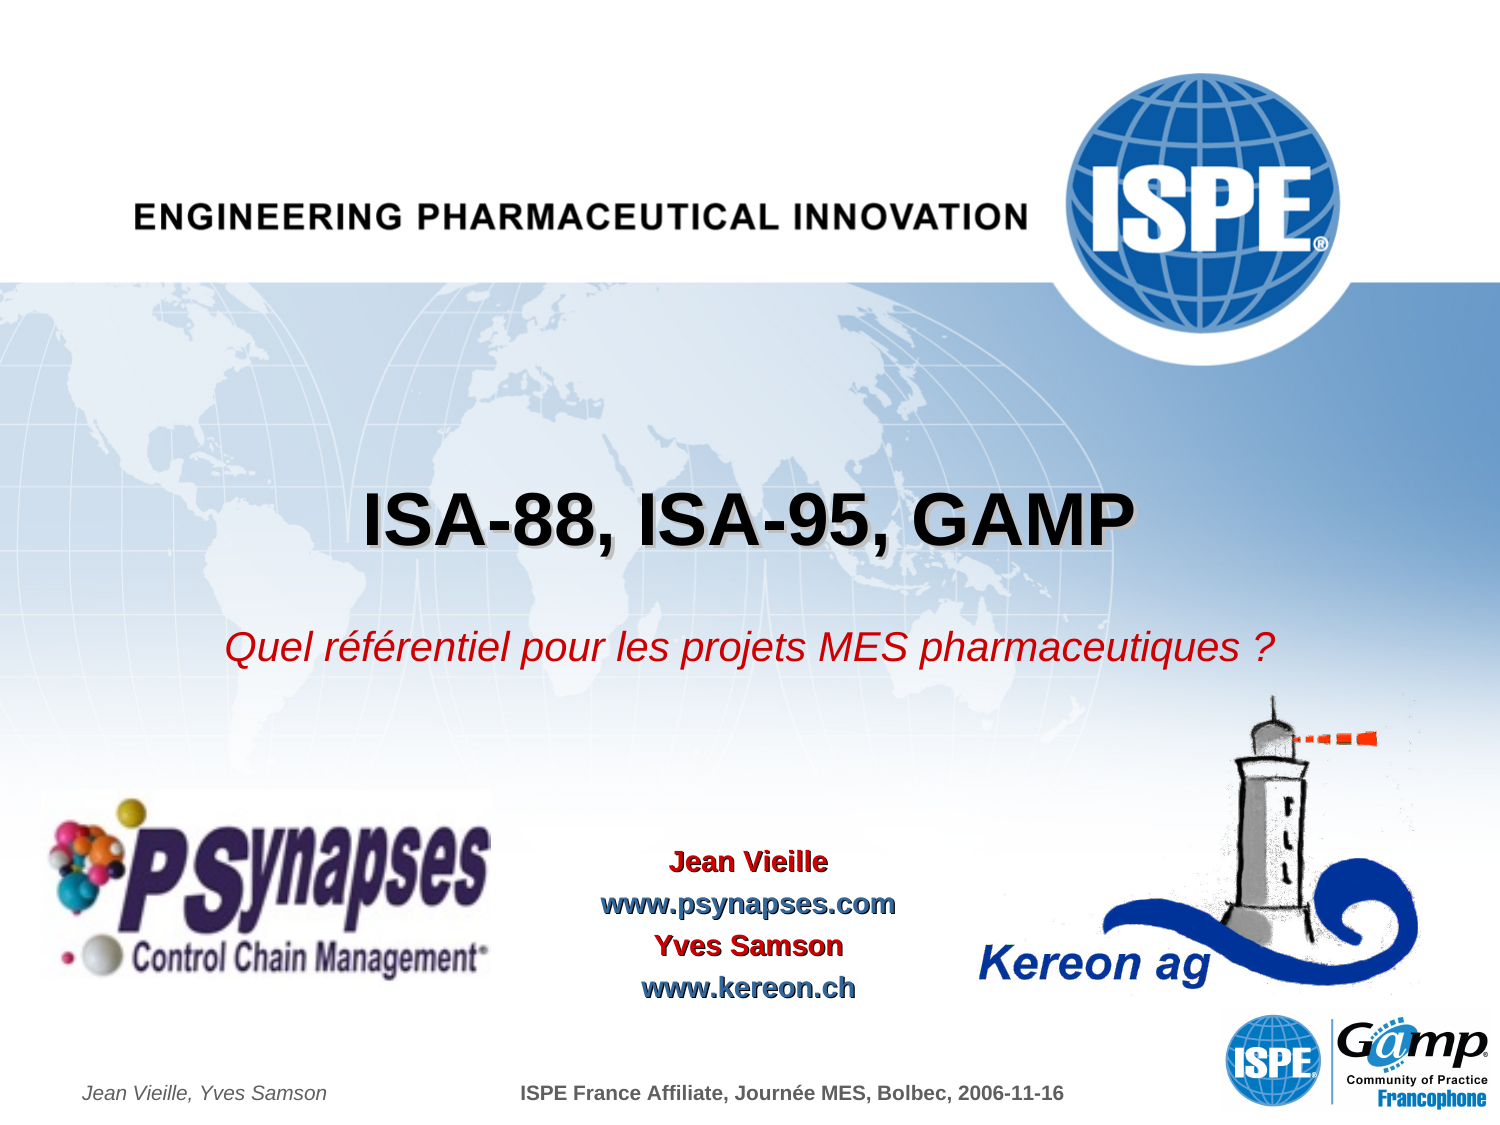

# ISA-88, ISA-95, GAMP
Quel référentiel pour les projets MES pharmaceutiques ?
Jean Vieille
www.psynapses.com
Yves Samson
www.kereon.ch